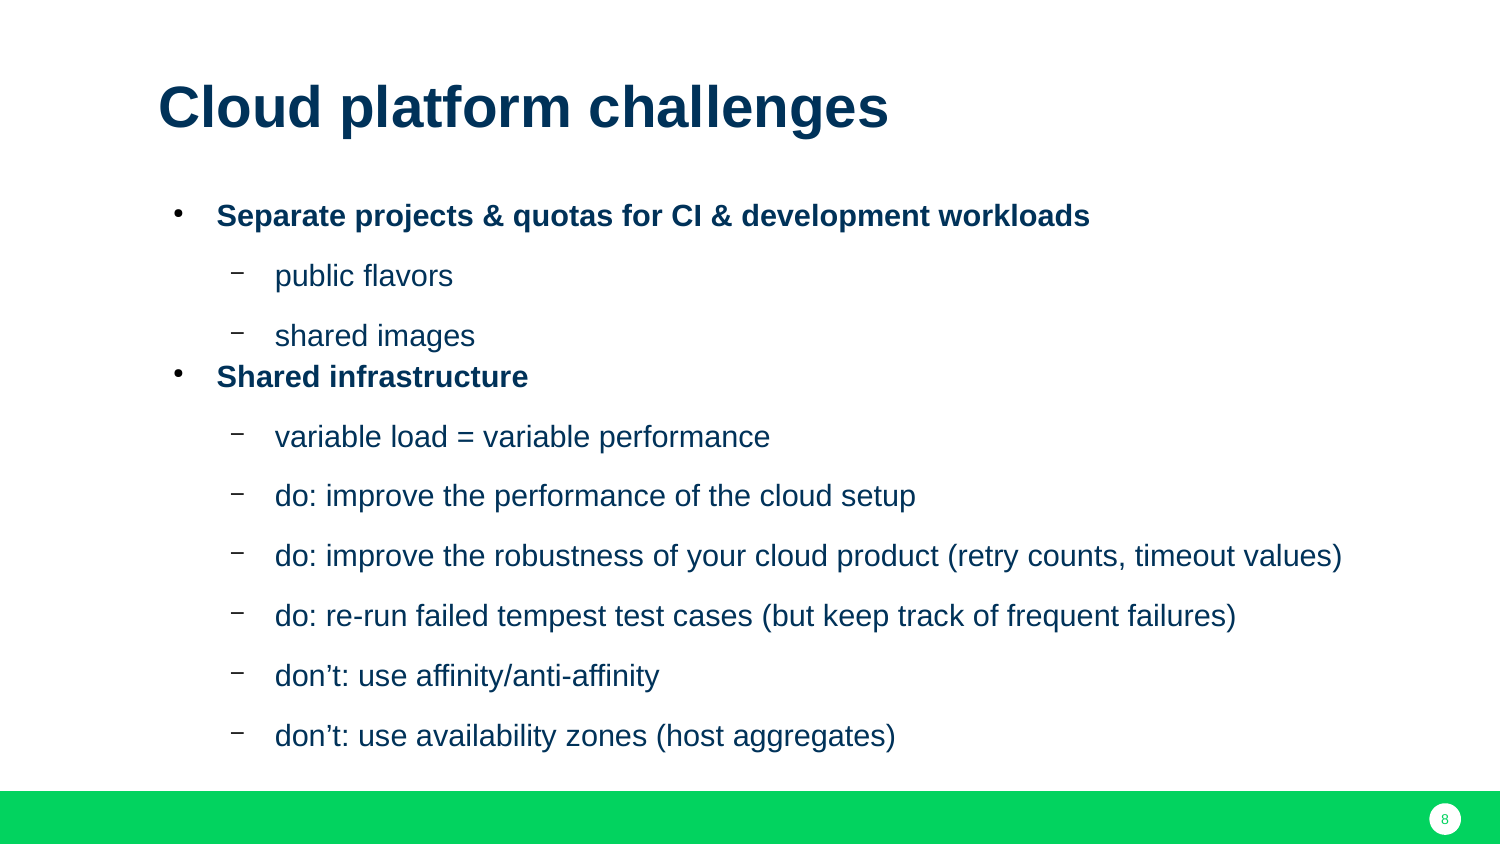

# Cloud platform challenges
Separate projects & quotas for CI & development workloads
public flavors
shared images
Shared infrastructure
variable load = variable performance
do: improve the performance of the cloud setup
do: improve the robustness of your cloud product (retry counts, timeout values)
do: re-run failed tempest test cases (but keep track of frequent failures)
don’t: use affinity/anti-affinity
don’t: use availability zones (host aggregates)